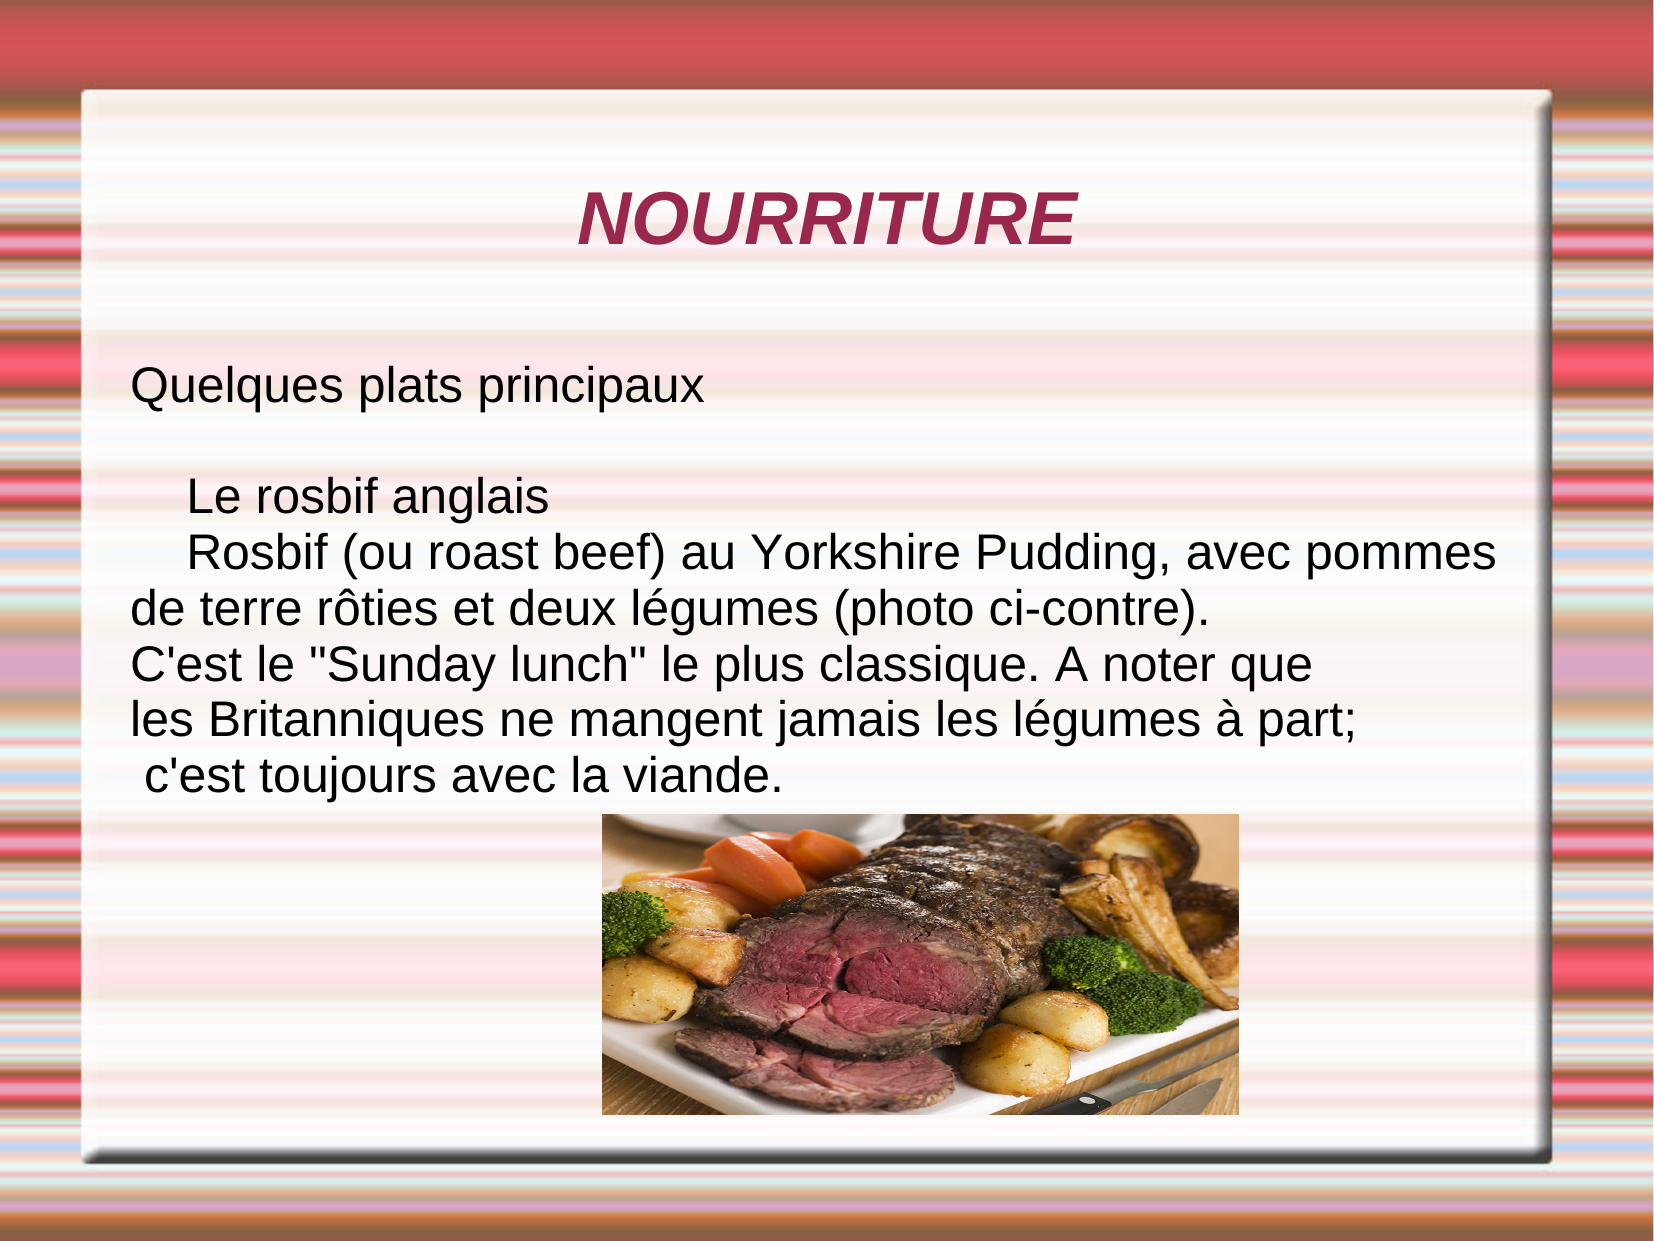

# NOURRITURE
Quelques plats principaux
 Le rosbif anglais
 Rosbif (ou roast beef) au Yorkshire Pudding, avec pommes
de terre rôties et deux légumes (photo ci-contre).
C'est le "Sunday lunch" le plus classique. A noter que
les Britanniques ne mangent jamais les légumes à part;
 c'est toujours avec la viande.